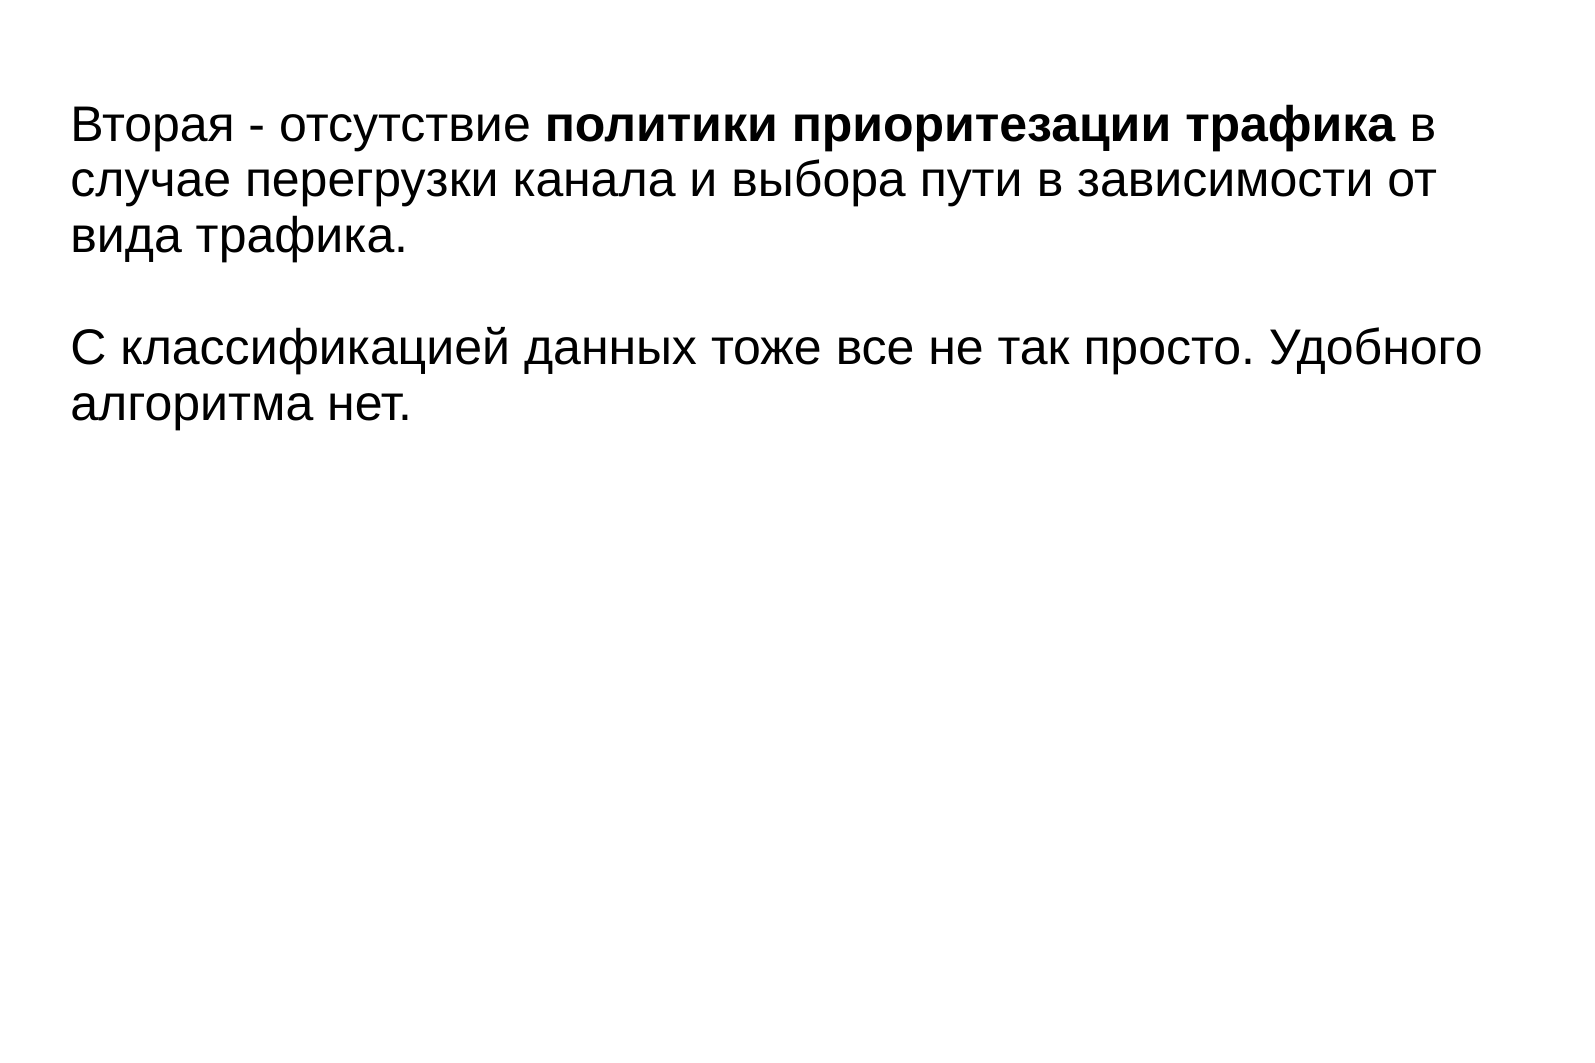

Вторая - отсутствие политики приоритезации трафика в случае перегрузки канала и выбора пути в зависимости от вида трафика.
С классификацией данных тоже все не так просто. Удобного алгоритма нет.